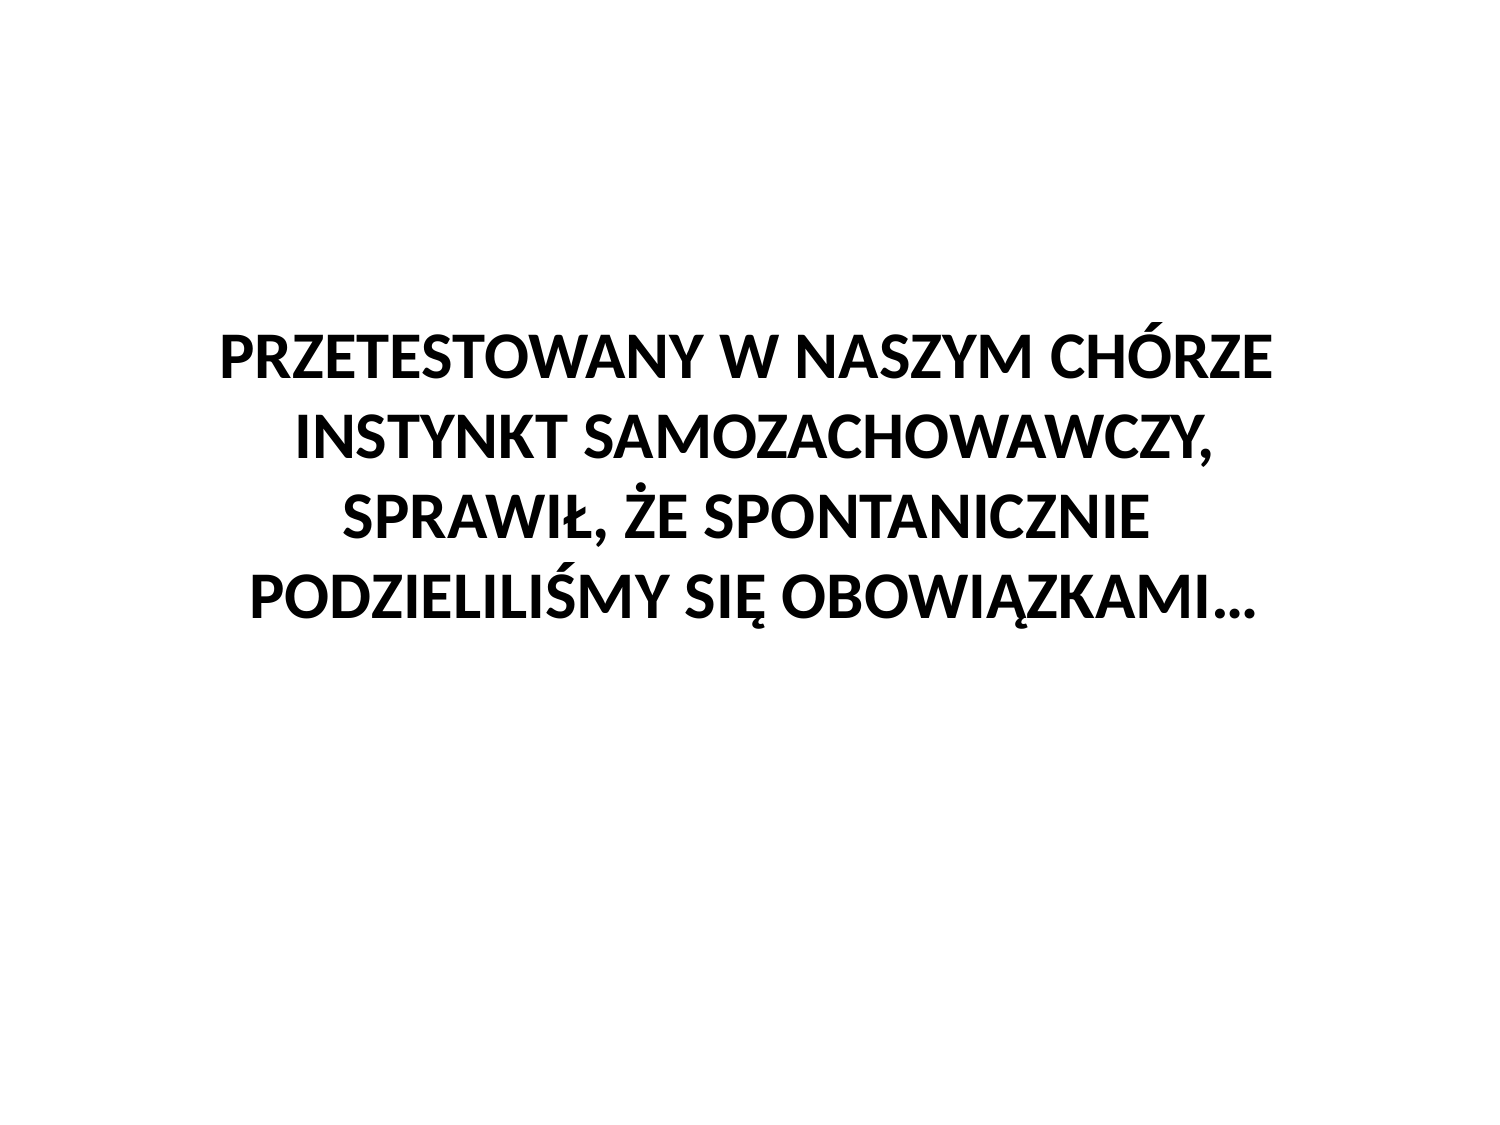

PRZETESTOWANY W NASZYM CHÓRZE
INSTYNKT SAMOZACHOWAWCZY,
SPRAWIŁ, ŻE SPONTANICZNIE
PODZIELILIŚMY SIĘ OBOWIĄZKAMI…